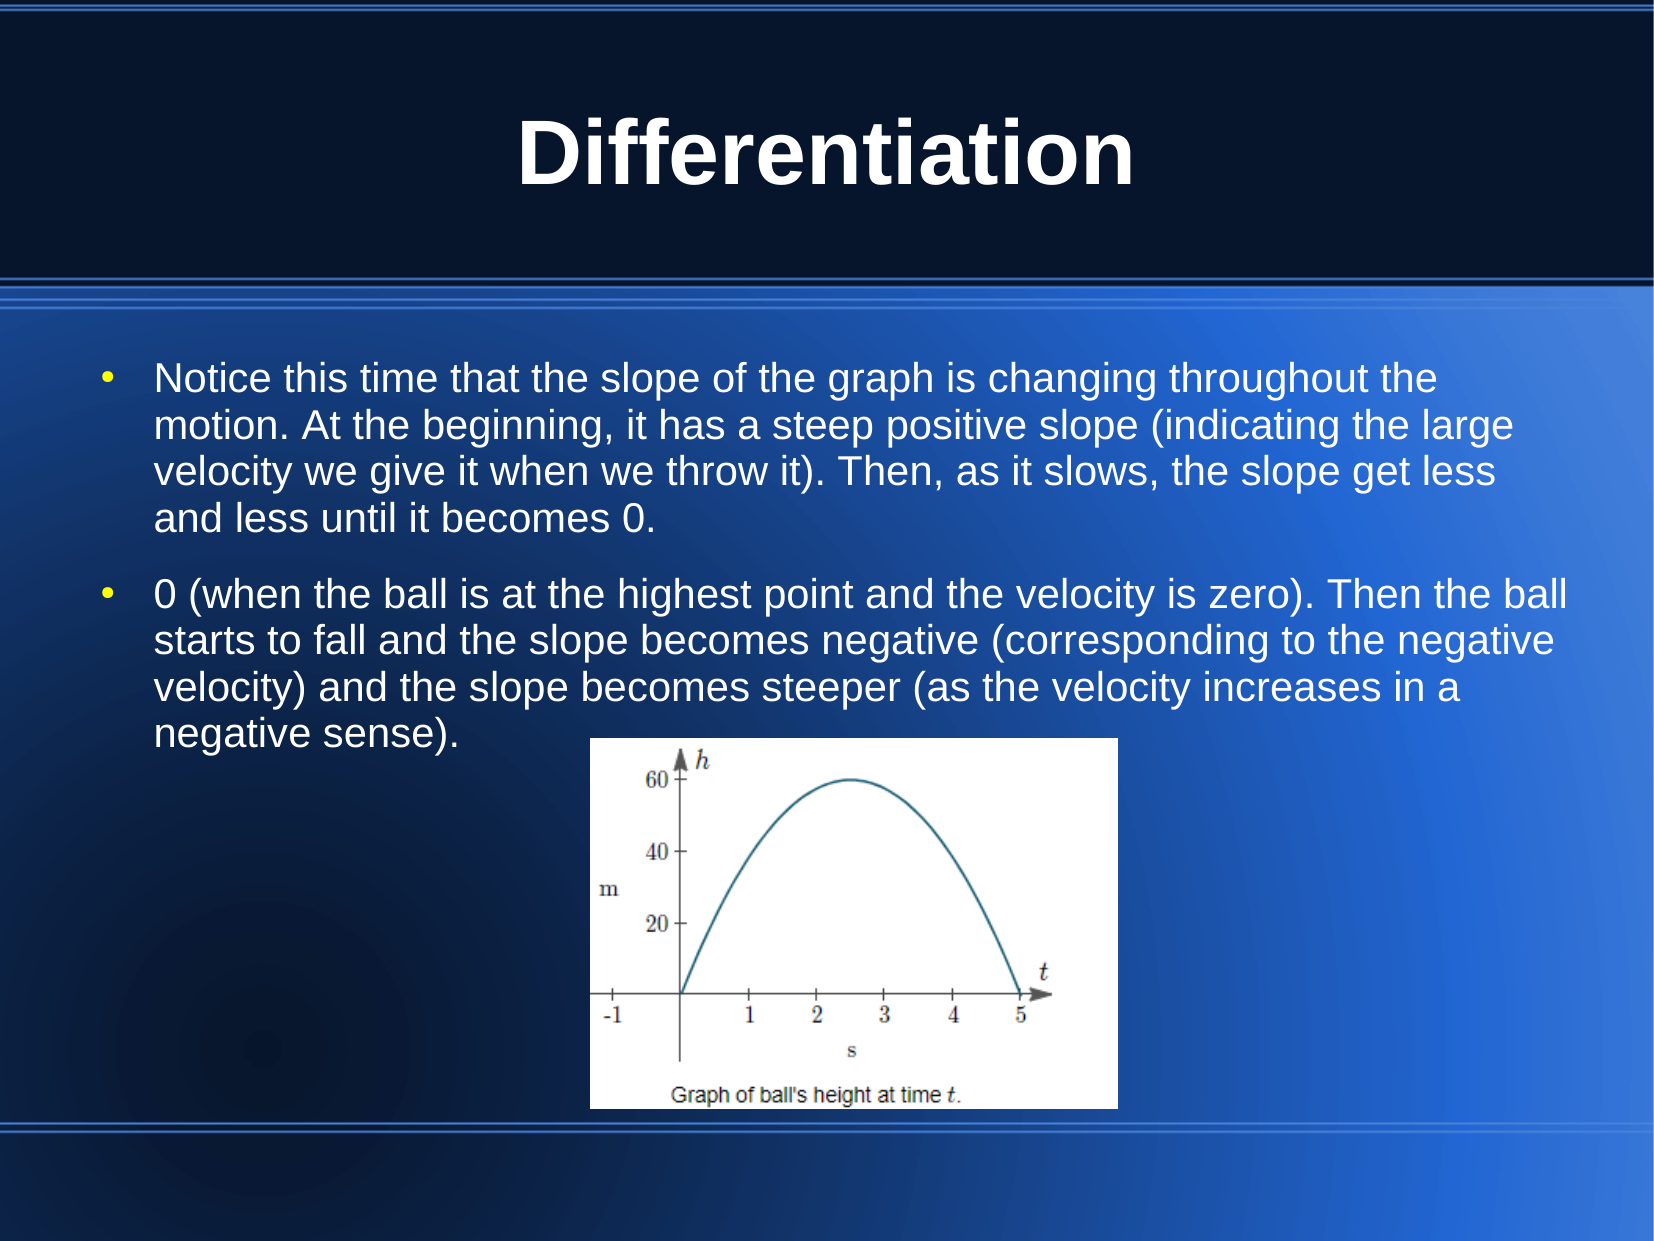

# Differentiation
Notice this time that the slope of the graph is changing throughout the motion. At the beginning, it has a steep positive slope (indicating the large velocity we give it when we throw it). Then, as it slows, the slope get less and less until it becomes 0.
0 (when the ball is at the highest point and the velocity is zero). Then the ball starts to fall and the slope becomes negative (corresponding to the negative velocity) and the slope becomes steeper (as the velocity increases in a negative sense).